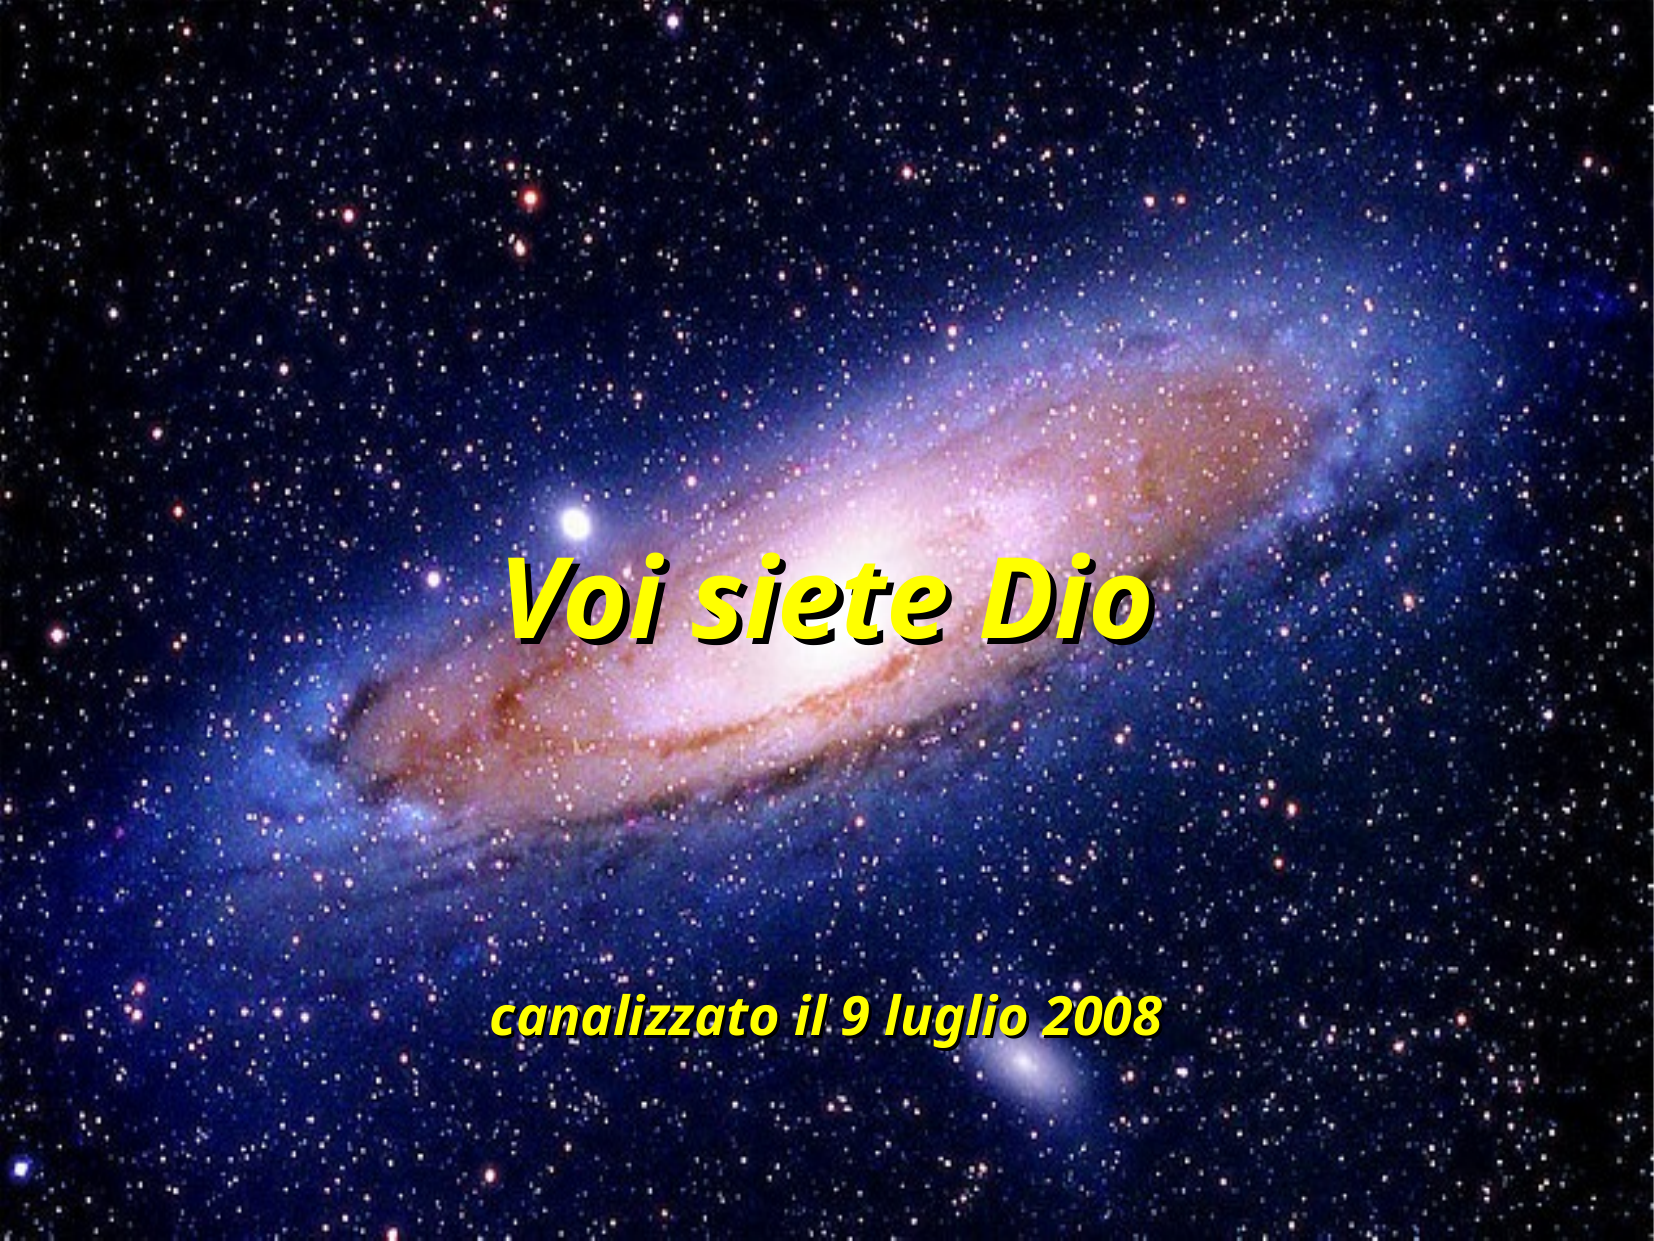

# Voi siete Dio canalizzato il 9 luglio 2008